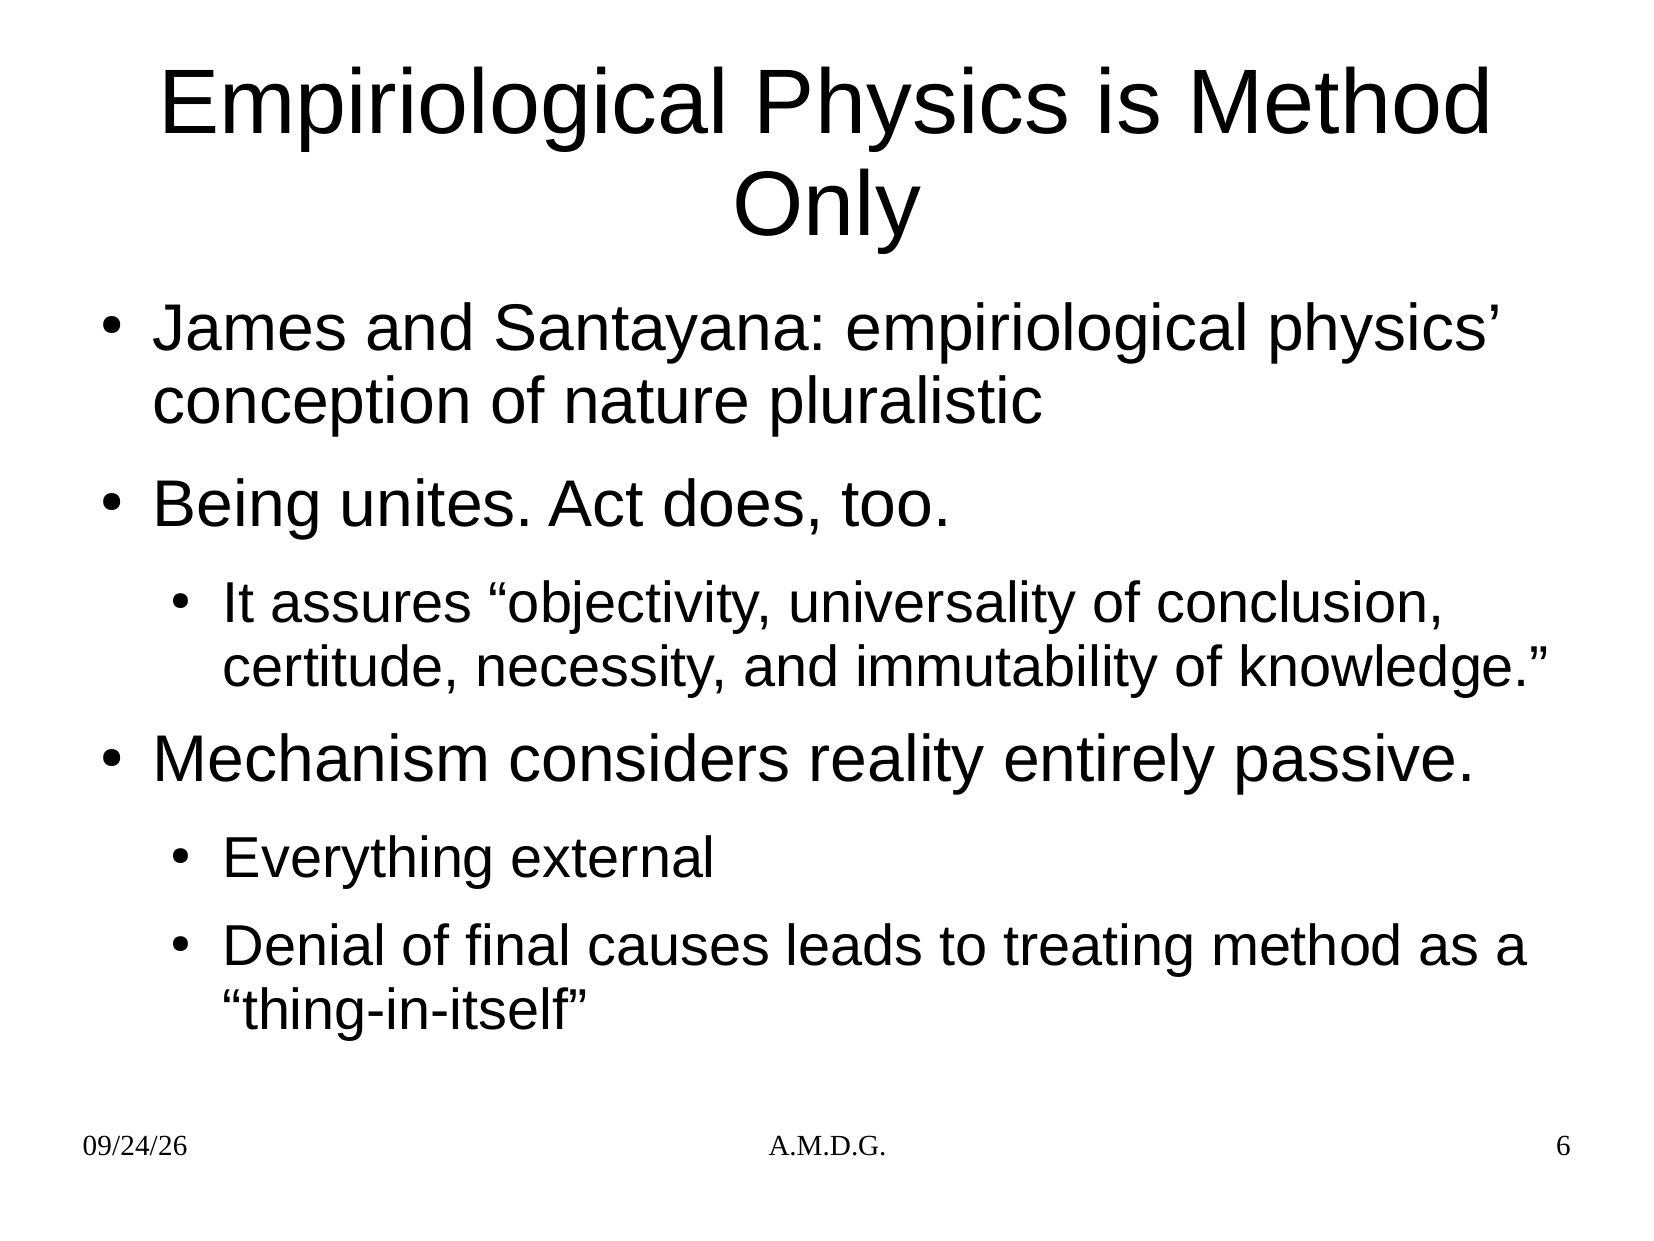

# Empiriological Physics is Method Only
James and Santayana: empiriological physics’ conception of nature pluralistic
Being unites. Act does, too.
It assures “objectivity, universality of conclusion, certitude, necessity, and immutability of knowledge.”
Mechanism considers reality entirely passive.
Everything external
Denial of final causes leads to treating method as a “thing-in-itself”
`
A.M.D.G.
6